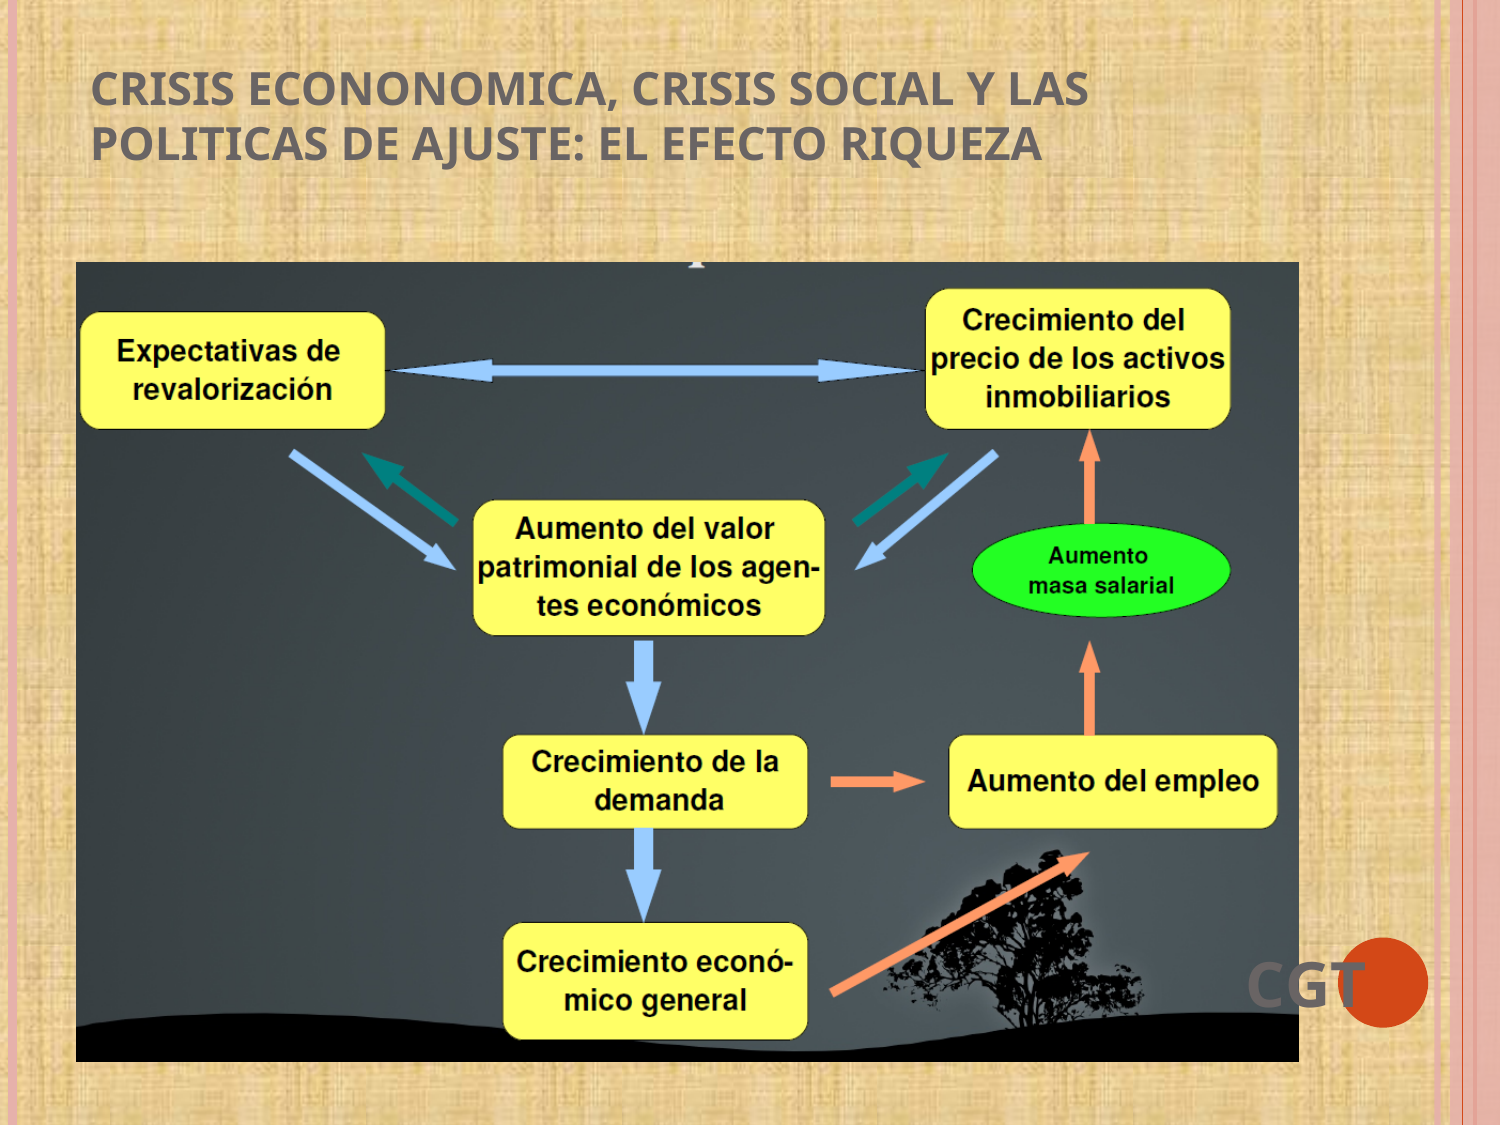

# CRISIS ECONONOMICA, CRISIS SOCIAL Y LAS POLITICAS DE AJUSTE: EL EFECTO RIQUEZA
CGT